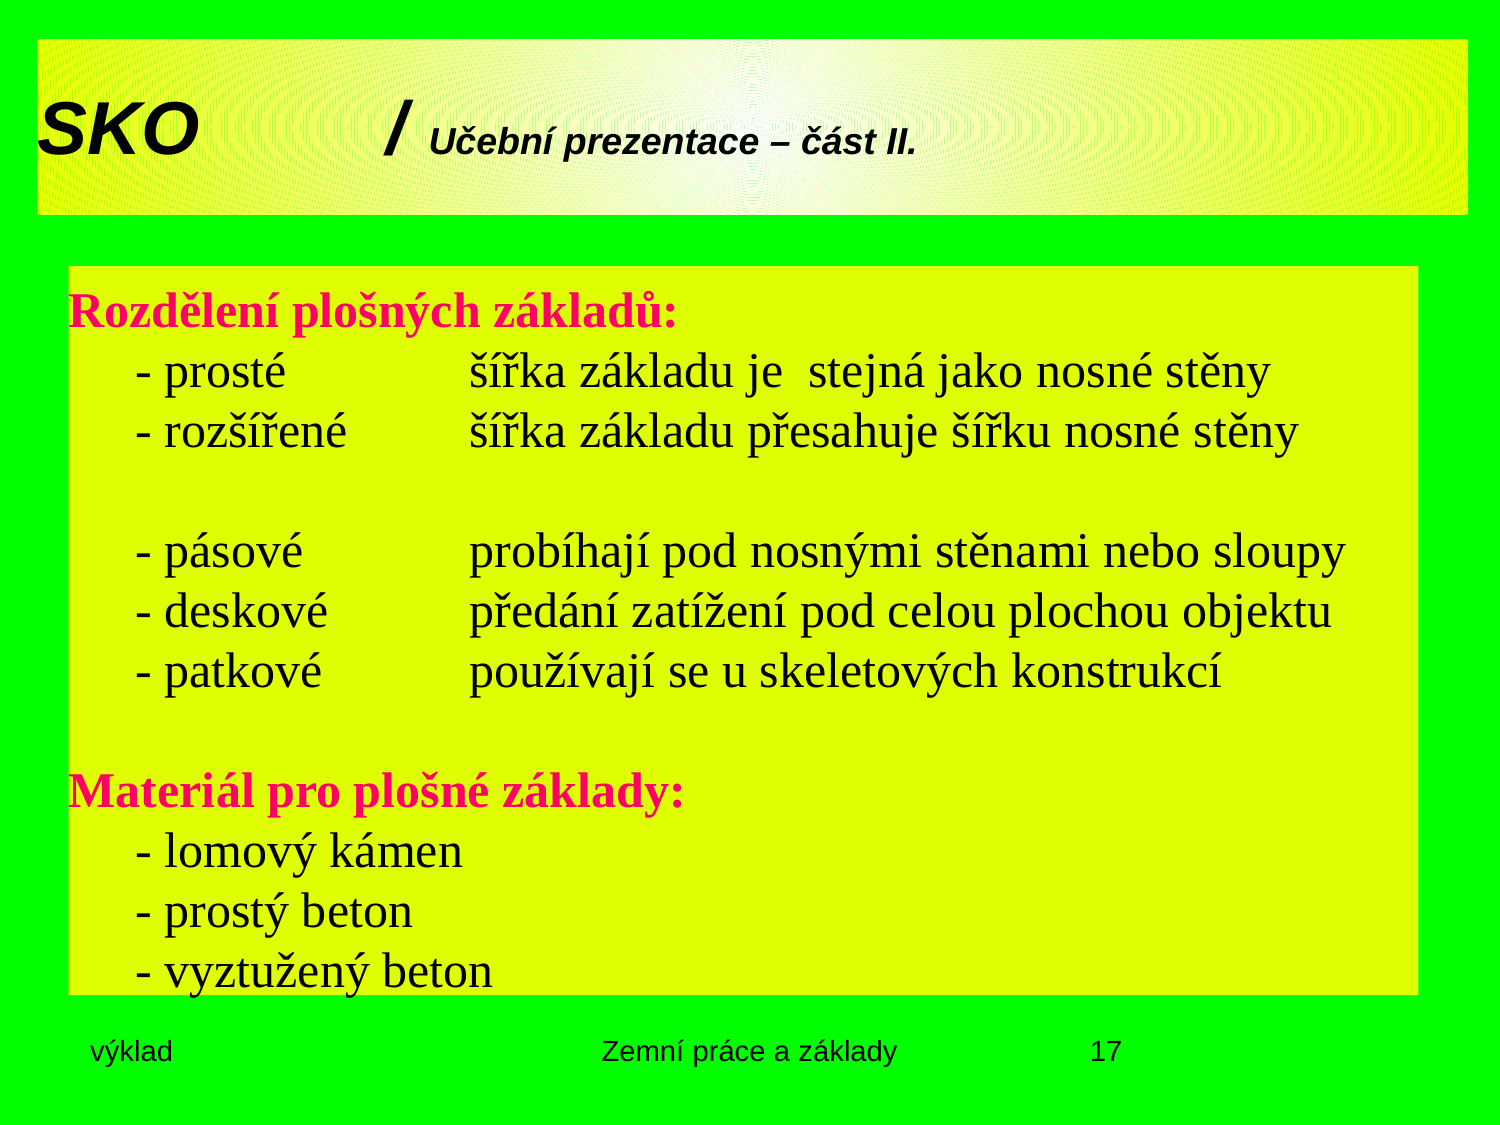

SKO / Učební prezentace – část II.
Rozdělení plošných základů:
	- prosté			šířka základu je stejná jako nosné stěny
	- rozšířené		šířka základu přesahuje šířku nosné stěny
	- pásové			probíhají pod nosnými stěnami nebo sloupy
	- deskové			předání zatížení pod celou plochou objektu
	- patkové			používají se u skeletových konstrukcí
Materiál pro plošné základy:
	- lomový kámen
	- prostý beton
	- vyztužený beton
výklad
Zemní práce a základy